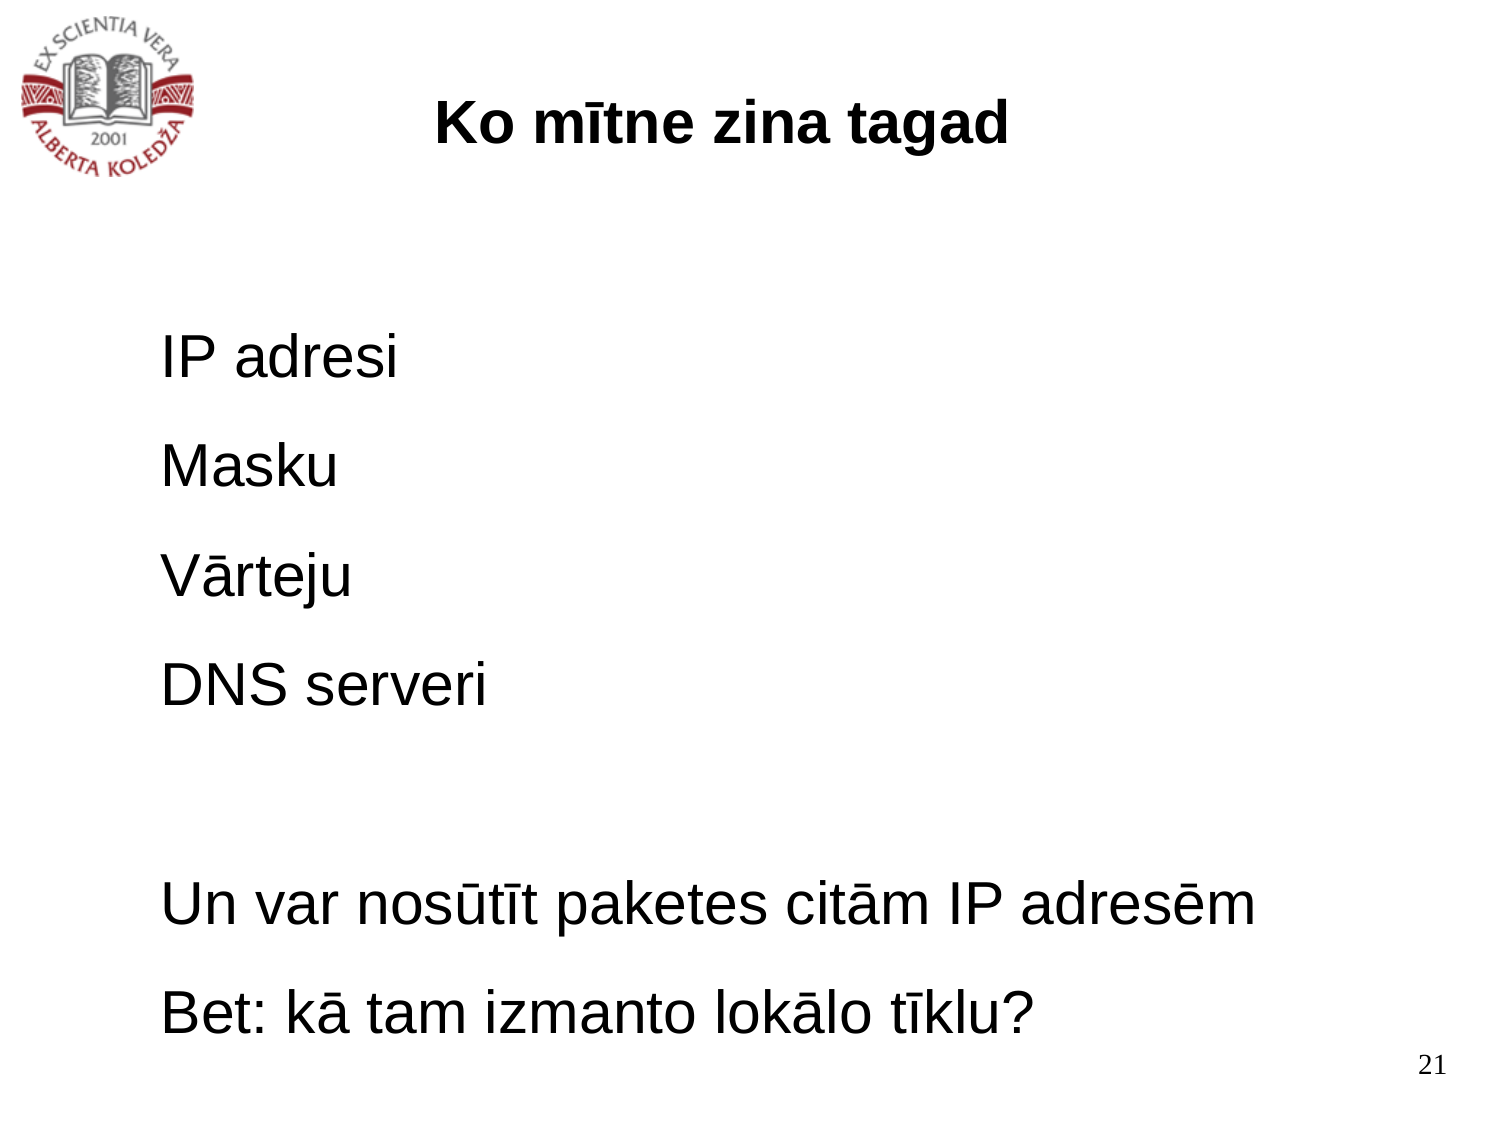

# Ko mītne zina tagad
IP adresi
Masku
Vārteju
DNS serveri
Un var nosūtīt paketes citām IP adresēm
Bet: kā tam izmanto lokālo tīklu?